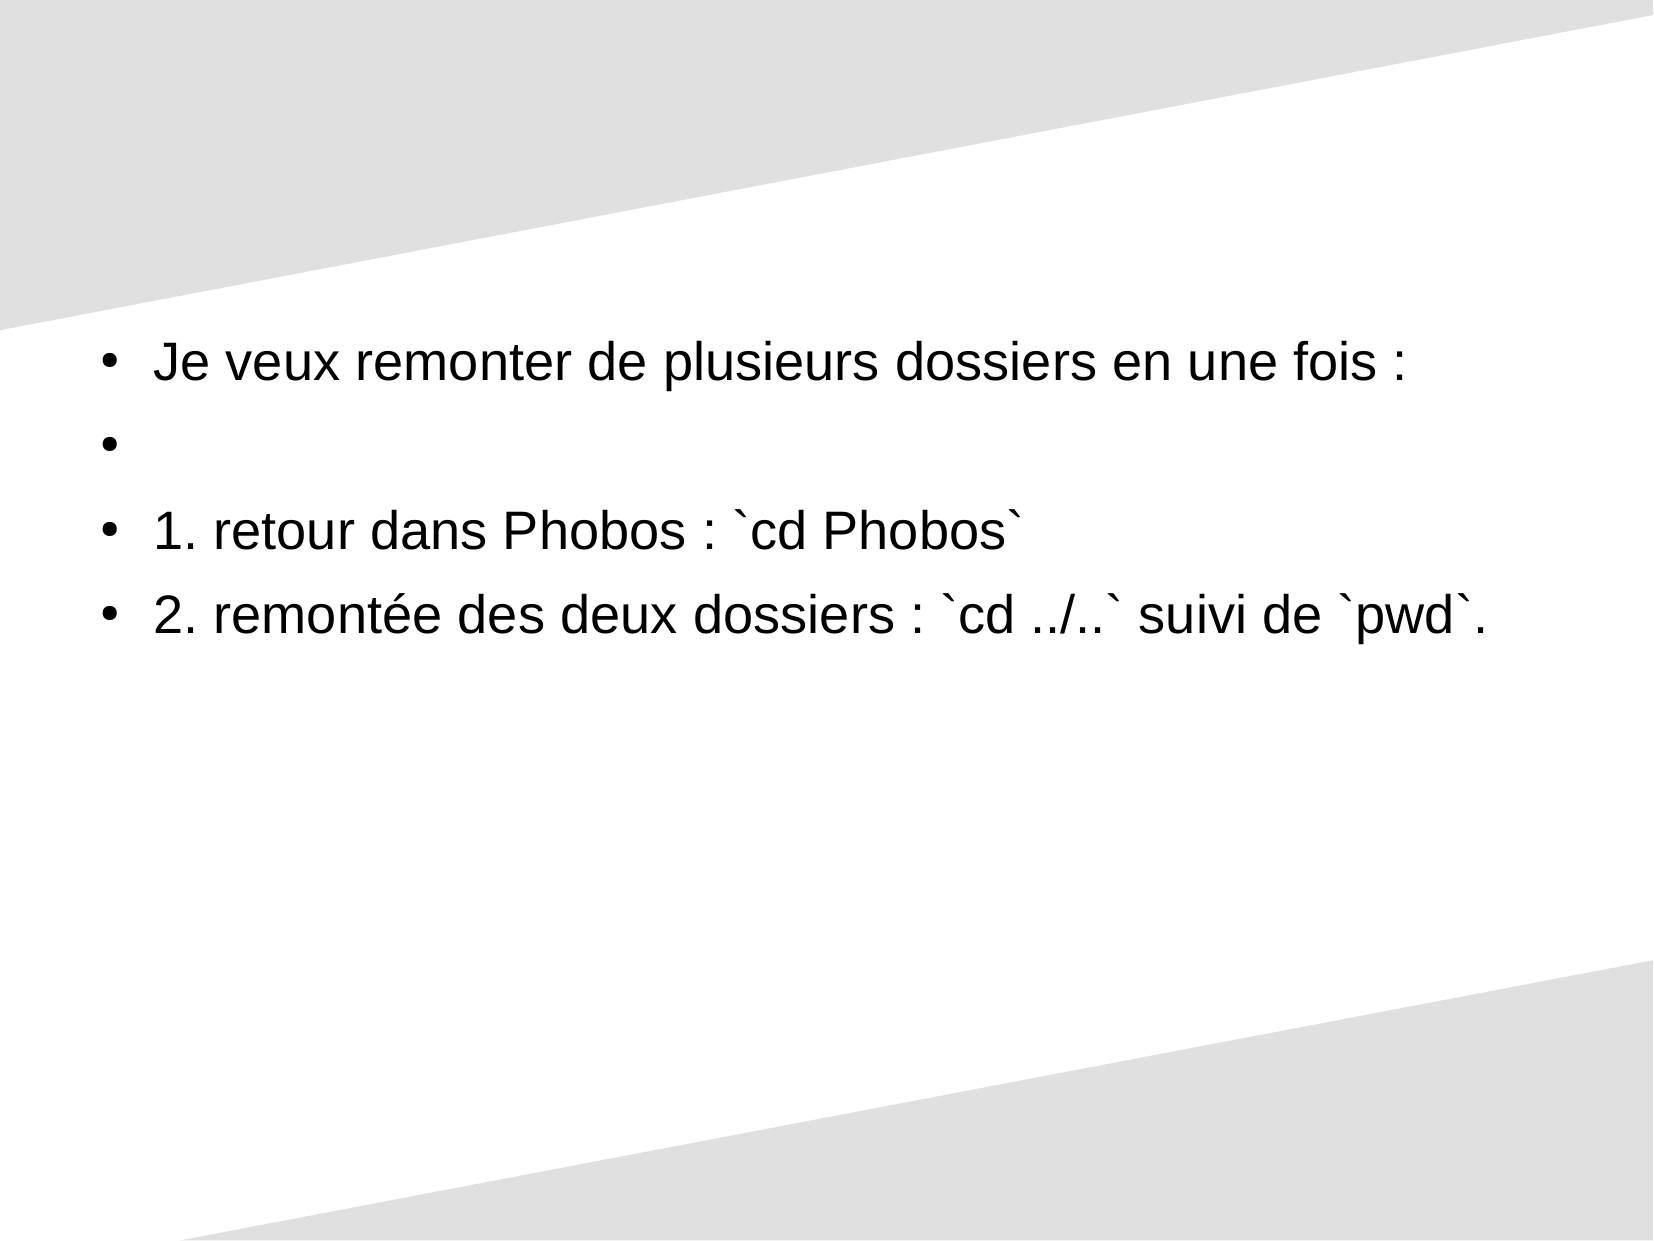

#
Je veux remonter de plusieurs dossiers en une fois :
1. retour dans Phobos : `cd Phobos`
2. remontée des deux dossiers : `cd ../..` suivi de `pwd`.